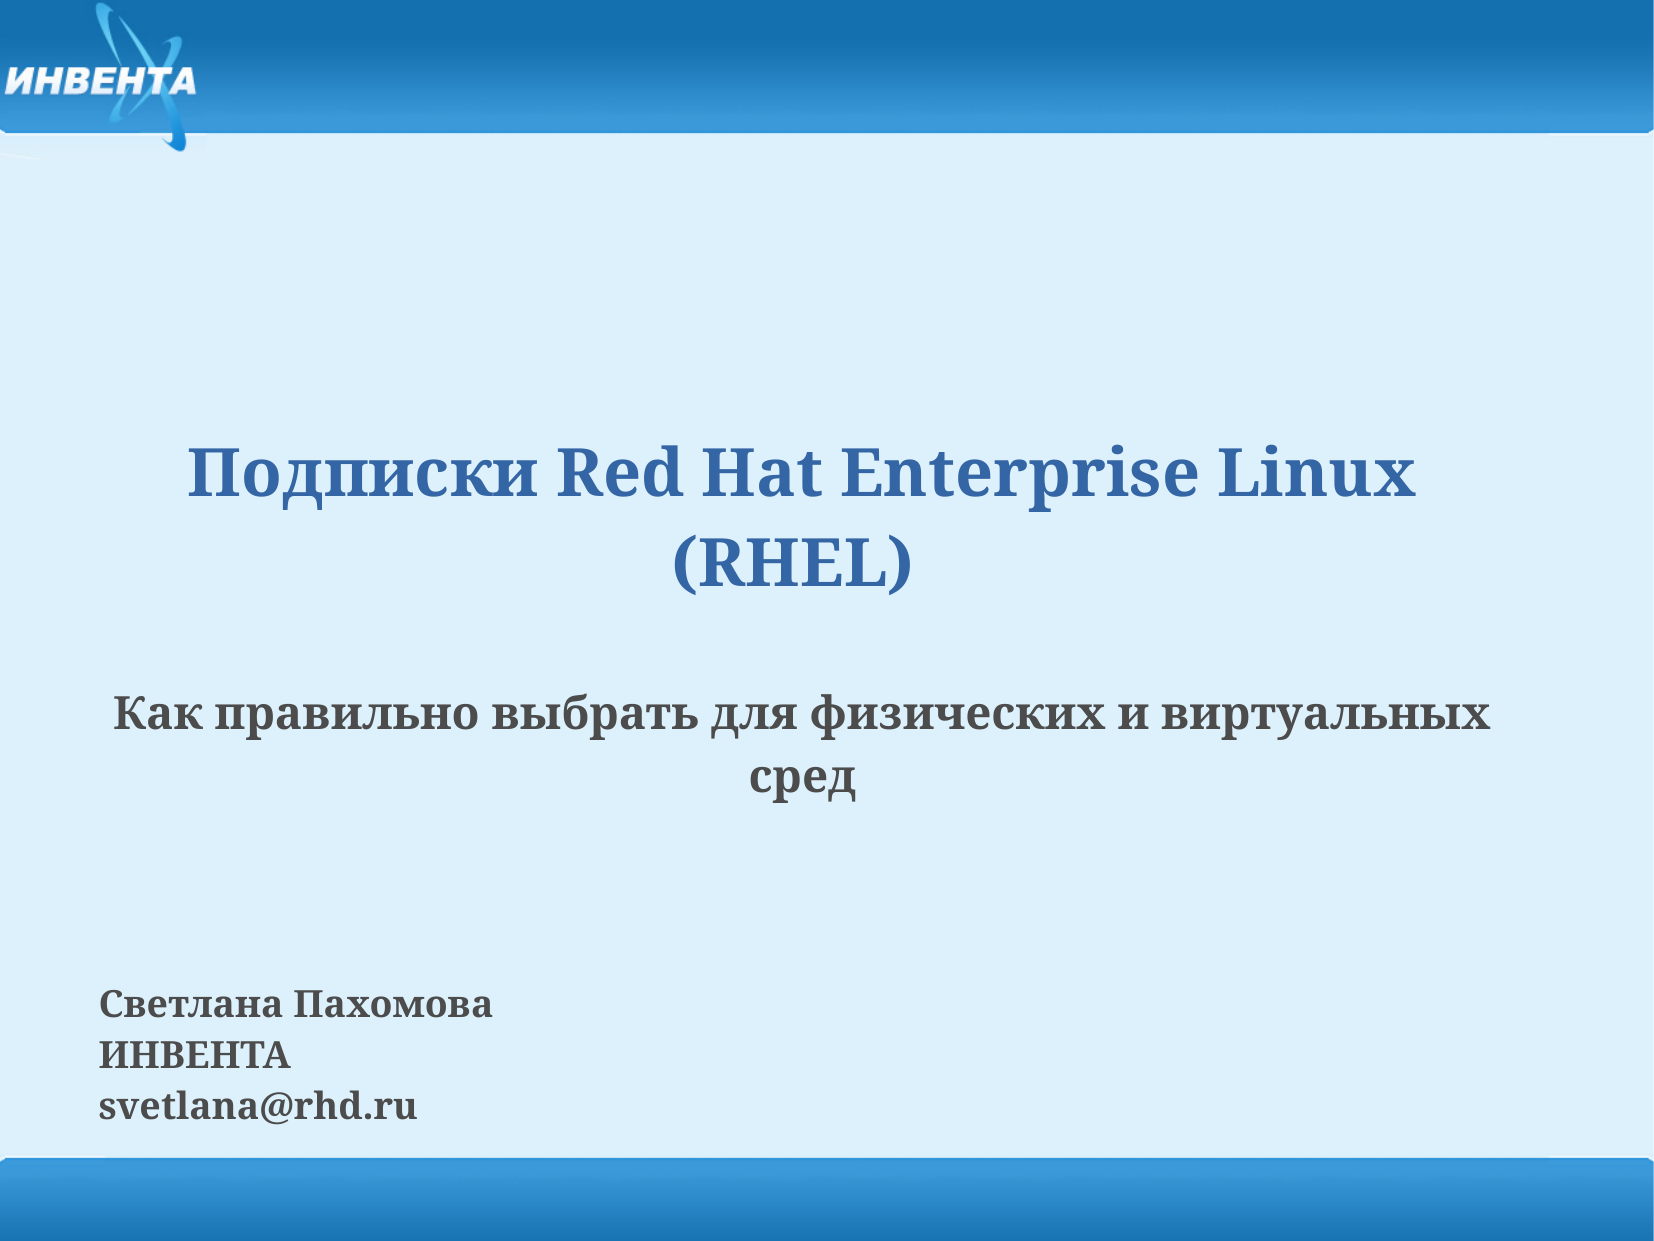

# Подписки Red Hat Enterprise Linux
(RHEL)
Как правильно выбрать для физических и виртуальных сред
Светлана Пахомова
ИНВЕНТА
svetlana@rhd.ru